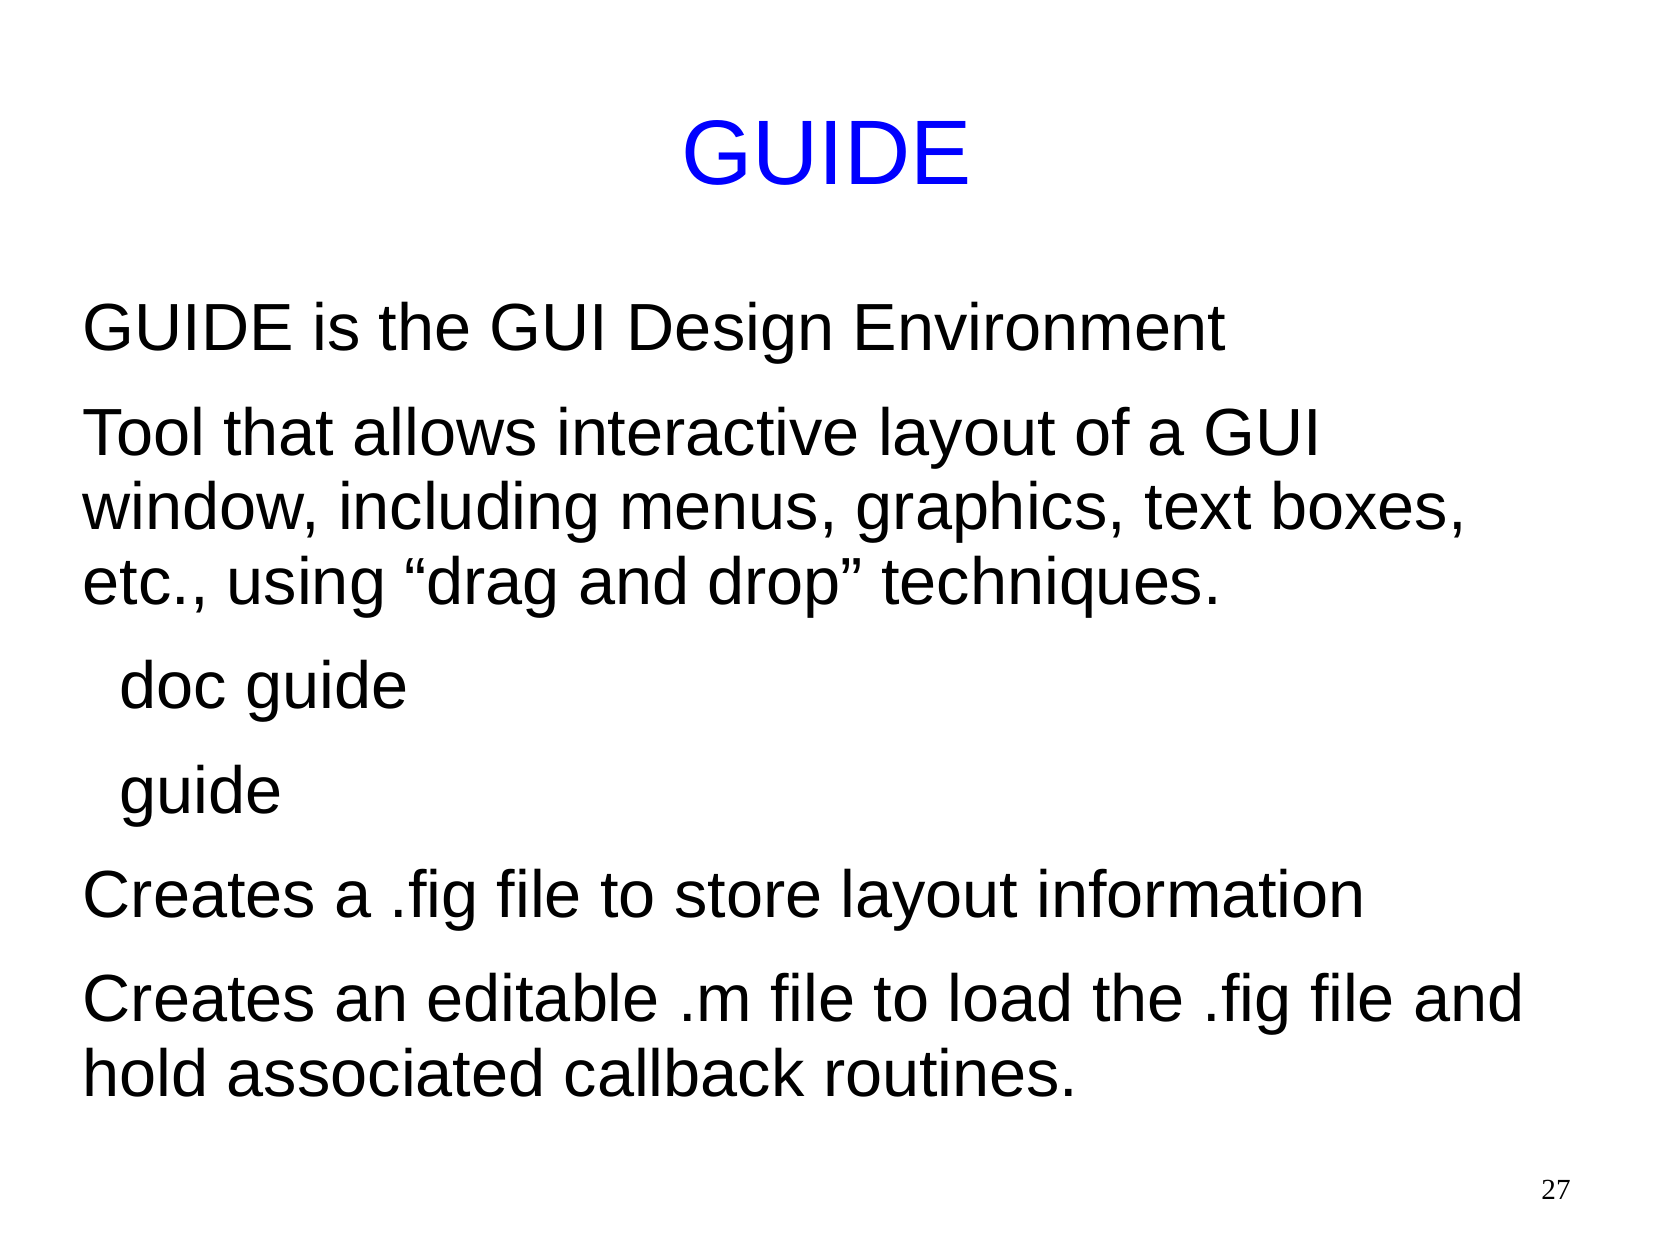

# GUIDE
GUIDE is the GUI Design Environment
Tool that allows interactive layout of a GUI window, including menus, graphics, text boxes, etc., using “drag and drop” techniques.
 doc guide
 guide
Creates a .fig file to store layout information
Creates an editable .m file to load the .fig file and hold associated callback routines.
27